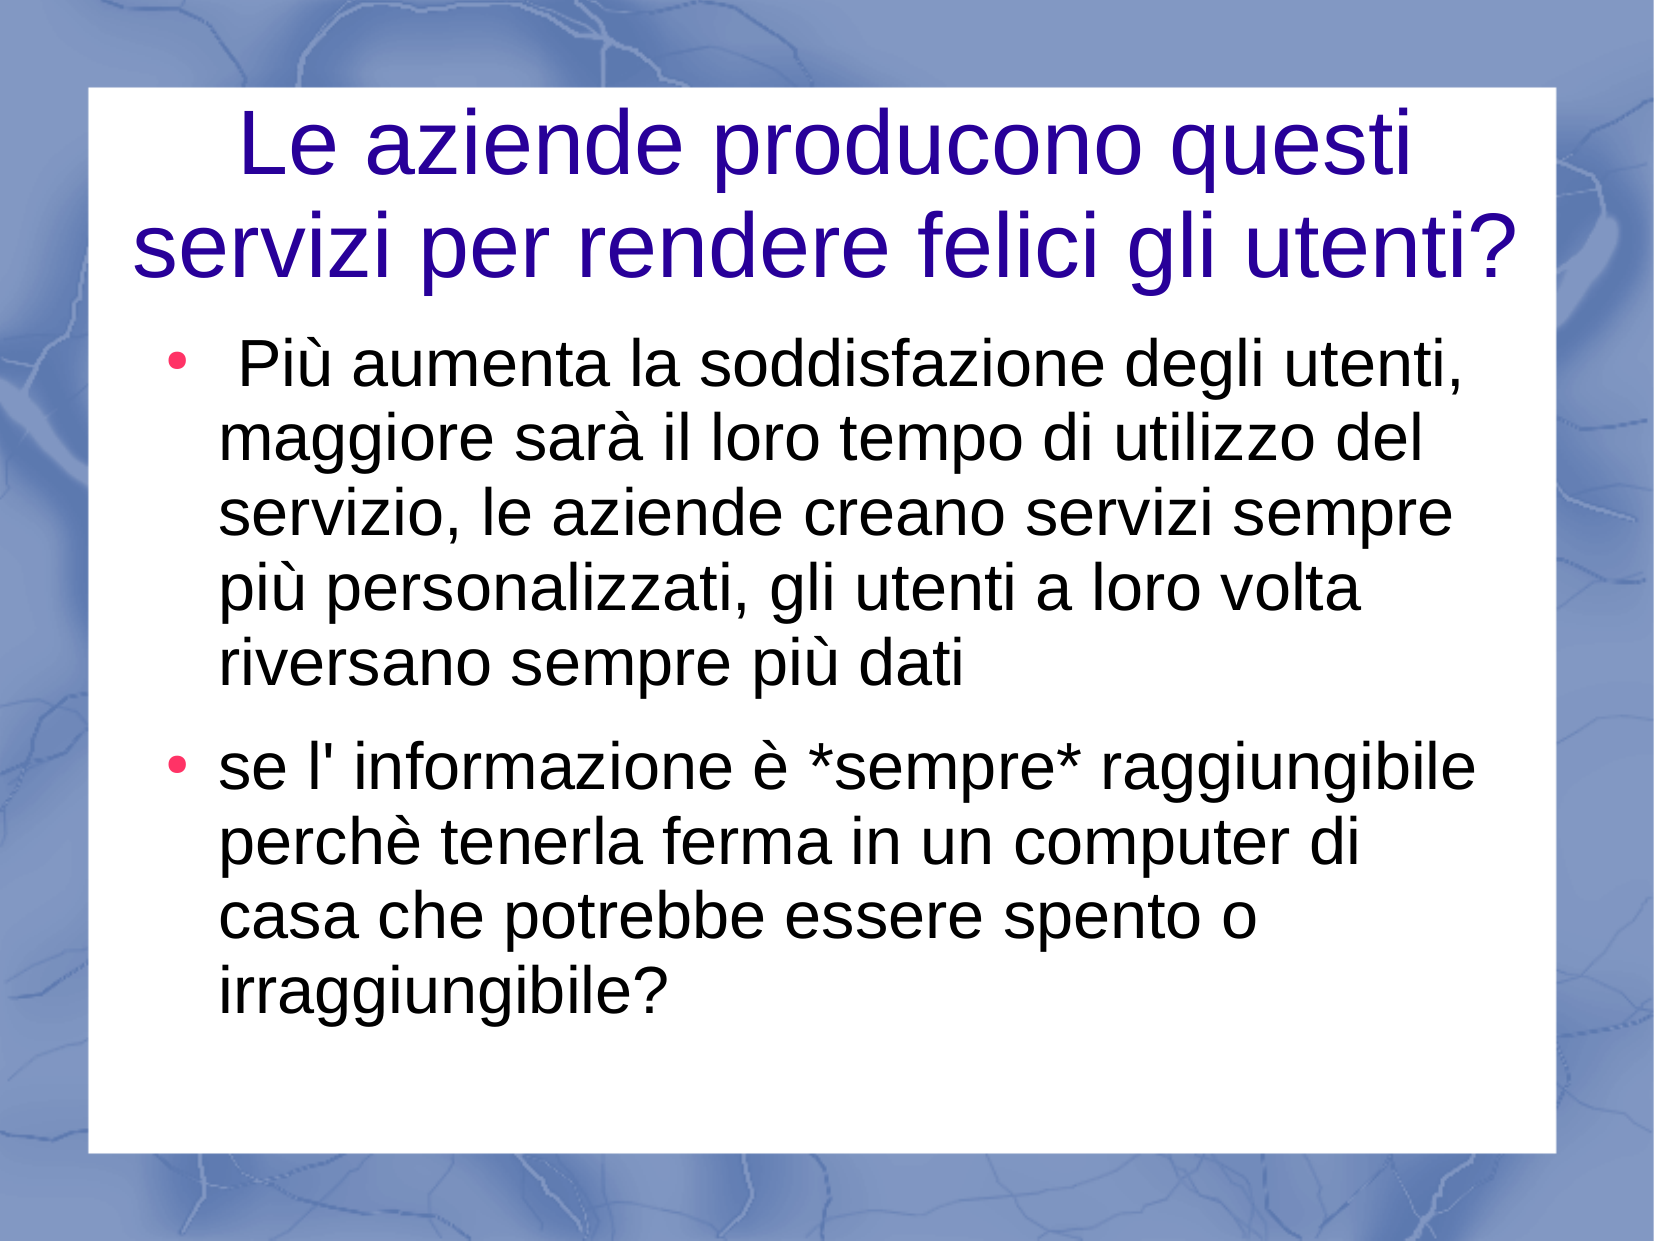

# Le aziende producono questi servizi per rendere felici gli utenti?
 Più aumenta la soddisfazione degli utenti, maggiore sarà il loro tempo di utilizzo del servizio, le aziende creano servizi sempre più personalizzati, gli utenti a loro volta riversano sempre più dati
se l' informazione è *sempre* raggiungibile perchè tenerla ferma in un computer di casa che potrebbe essere spento o irraggiungibile?